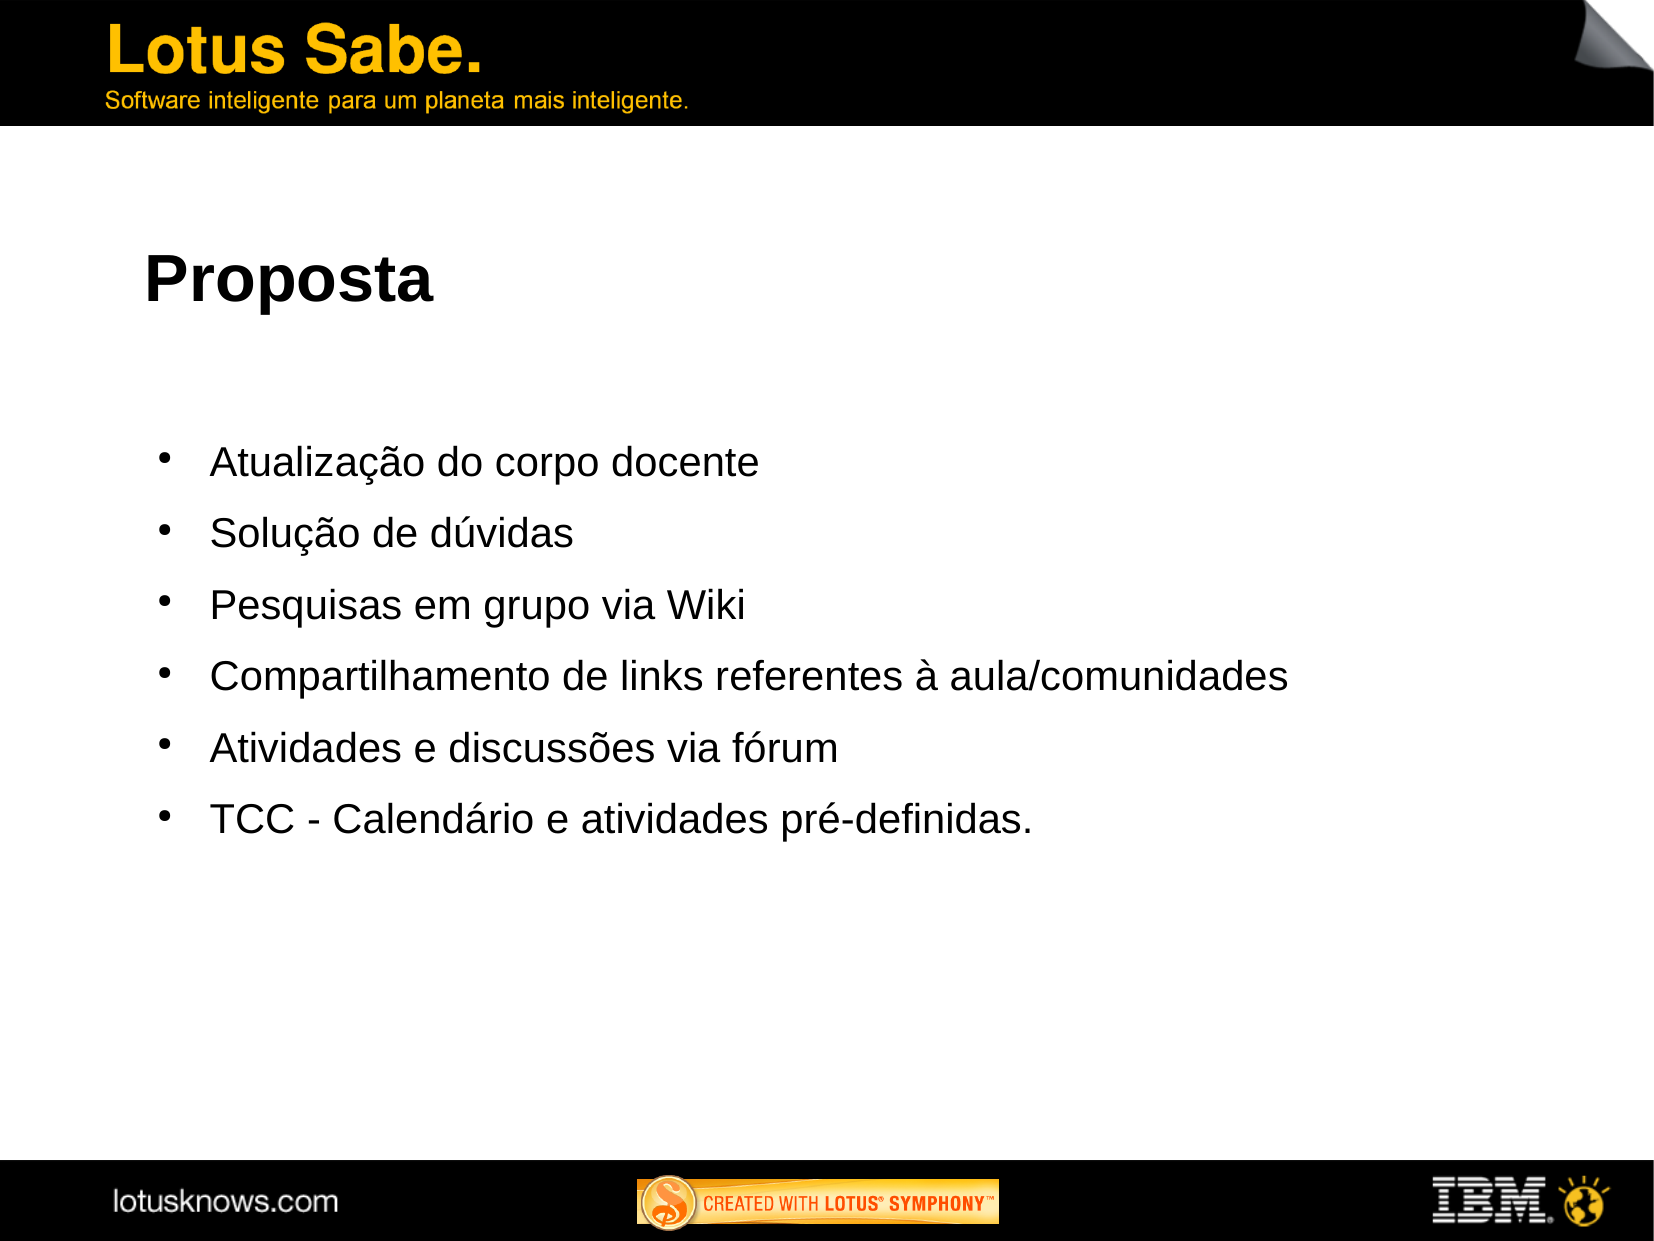

# Proposta
Atualização do corpo docente
Solução de dúvidas
Pesquisas em grupo via Wiki
Compartilhamento de links referentes à aula/comunidades
Atividades e discussões via fórum
TCC - Calendário e atividades pré-definidas.